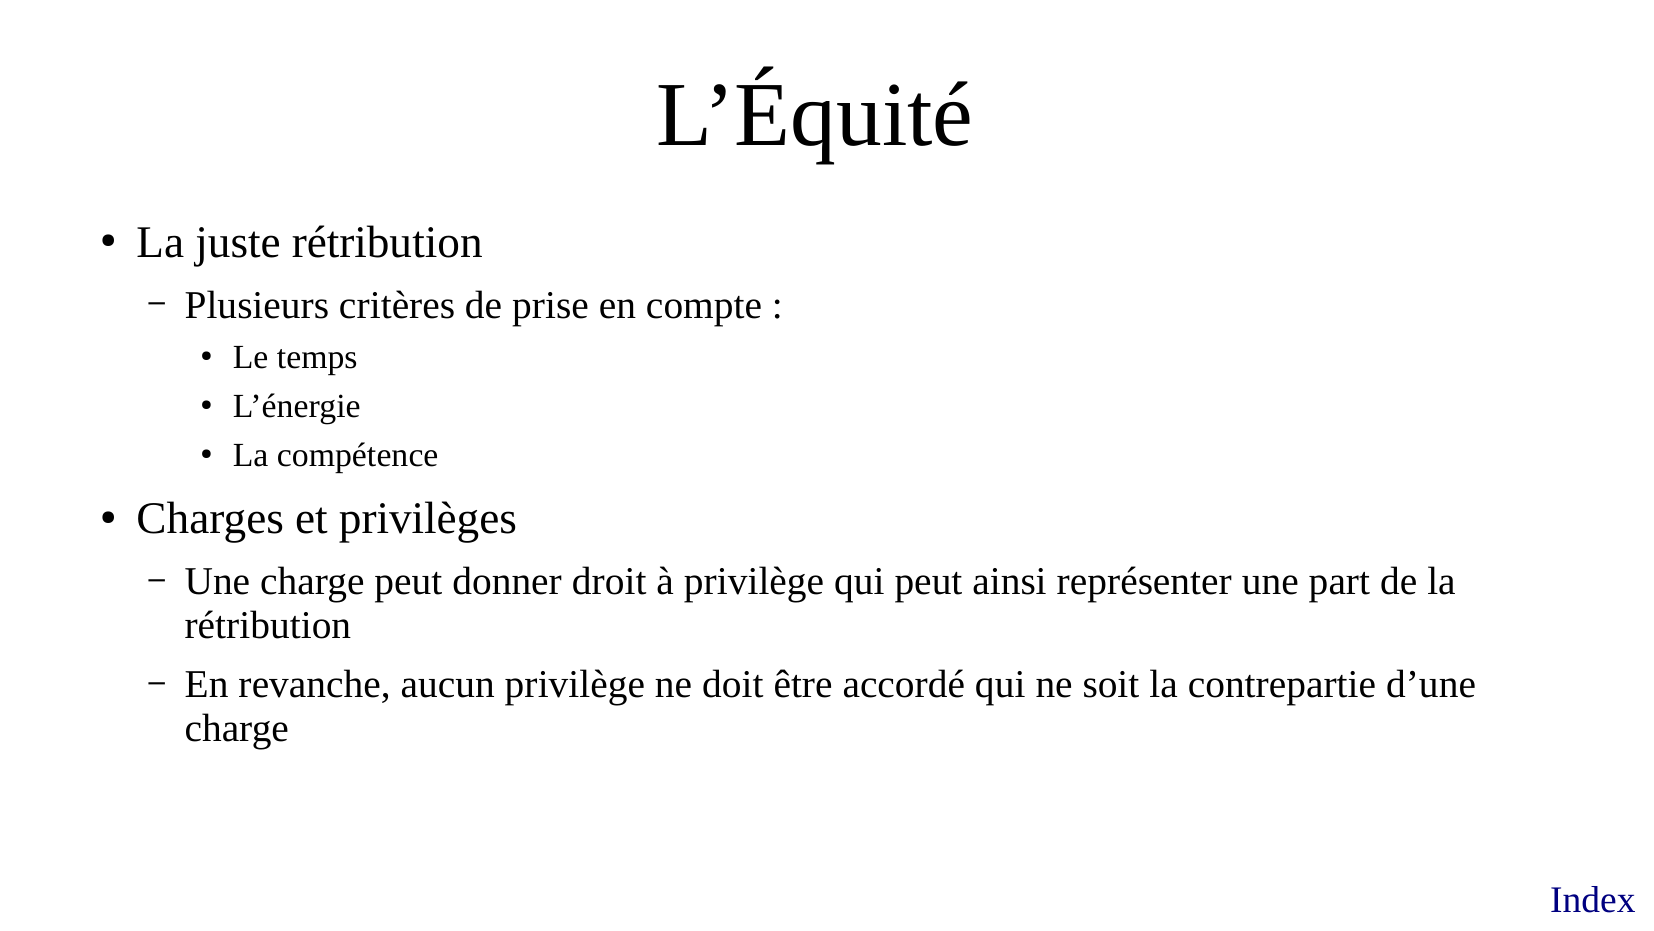

# L’Équité
La juste rétribution
Plusieurs critères de prise en compte :
Le temps
L’énergie
La compétence
Charges et privilèges
Une charge peut donner droit à privilège qui peut ainsi représenter une part de la rétribution
En revanche, aucun privilège ne doit être accordé qui ne soit la contrepartie d’une charge